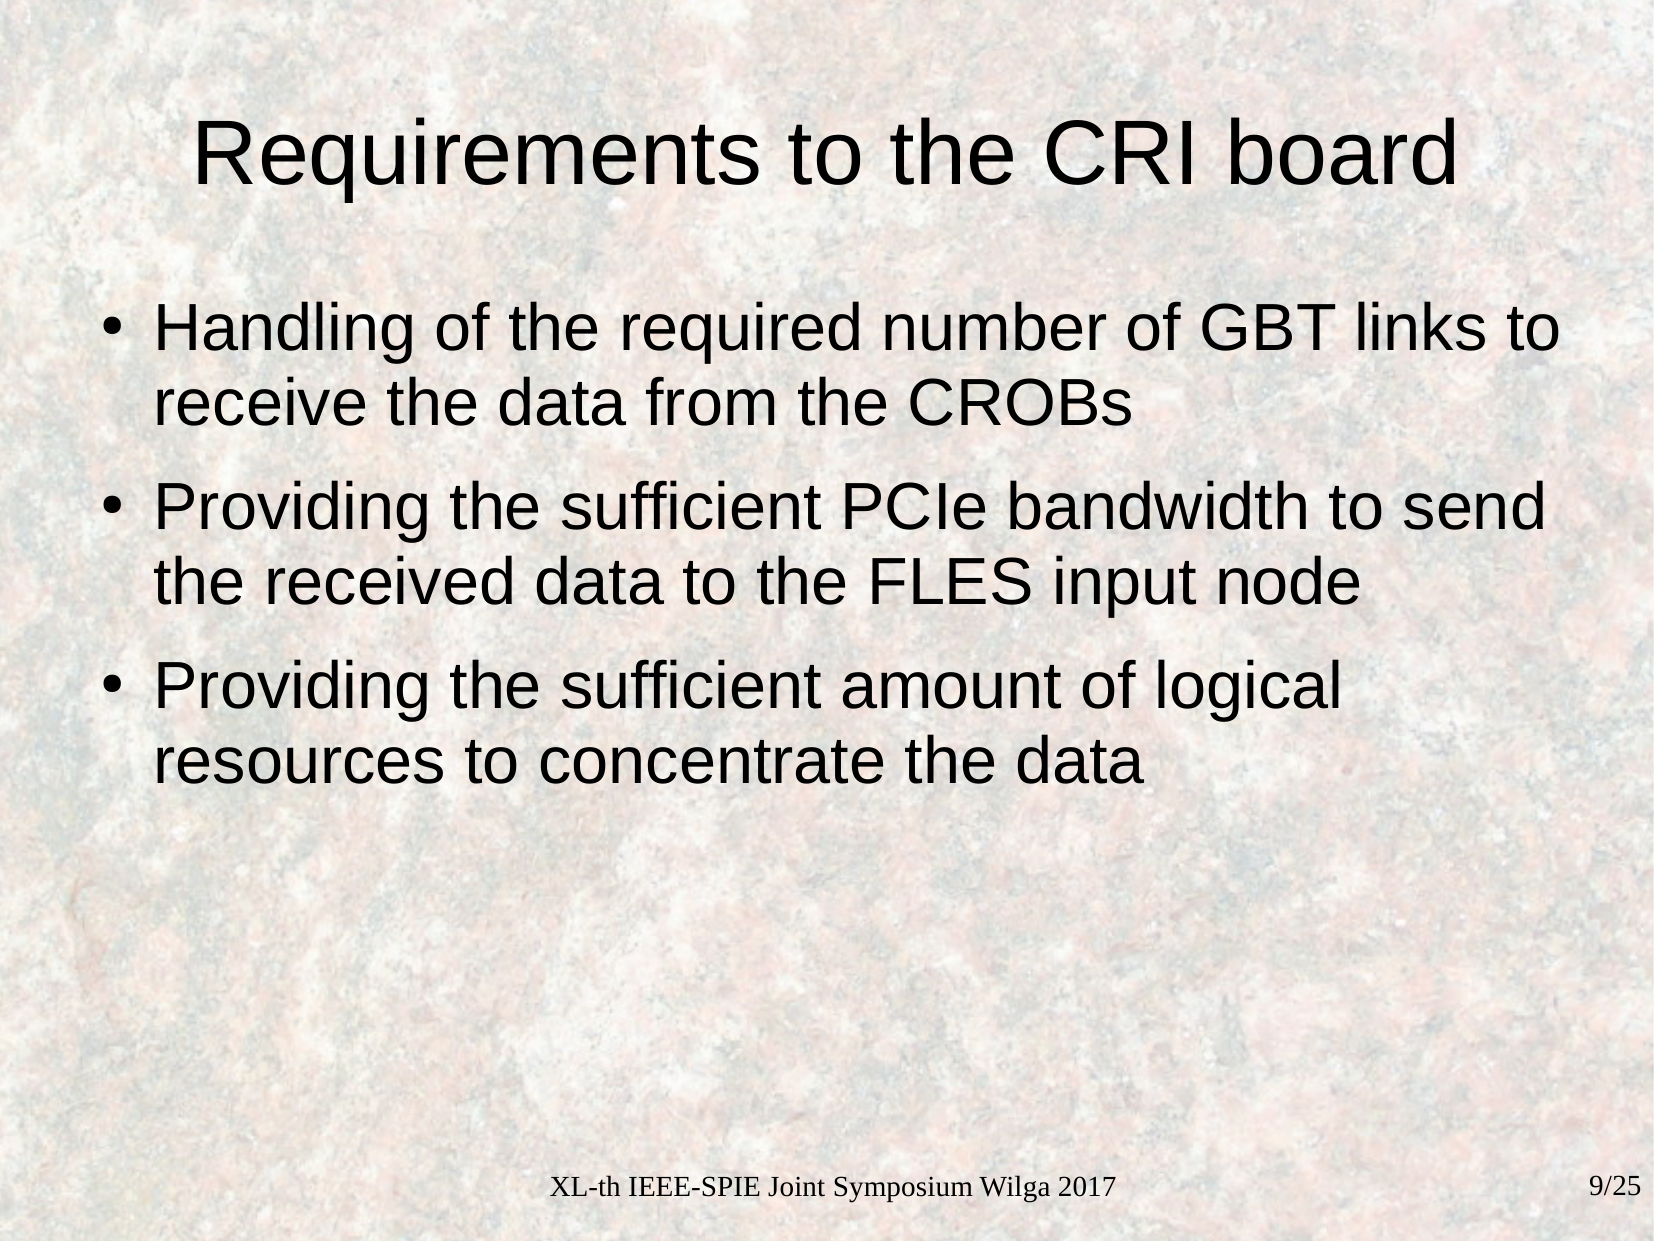

# Requirements to the CRI board
Handling of the required number of GBT links to receive the data from the CROBs
Providing the sufficient PCIe bandwidth to send the received data to the FLES input node
Providing the sufficient amount of logical resources to concentrate the data
9
CBM Collaboration Meeting 03.2017